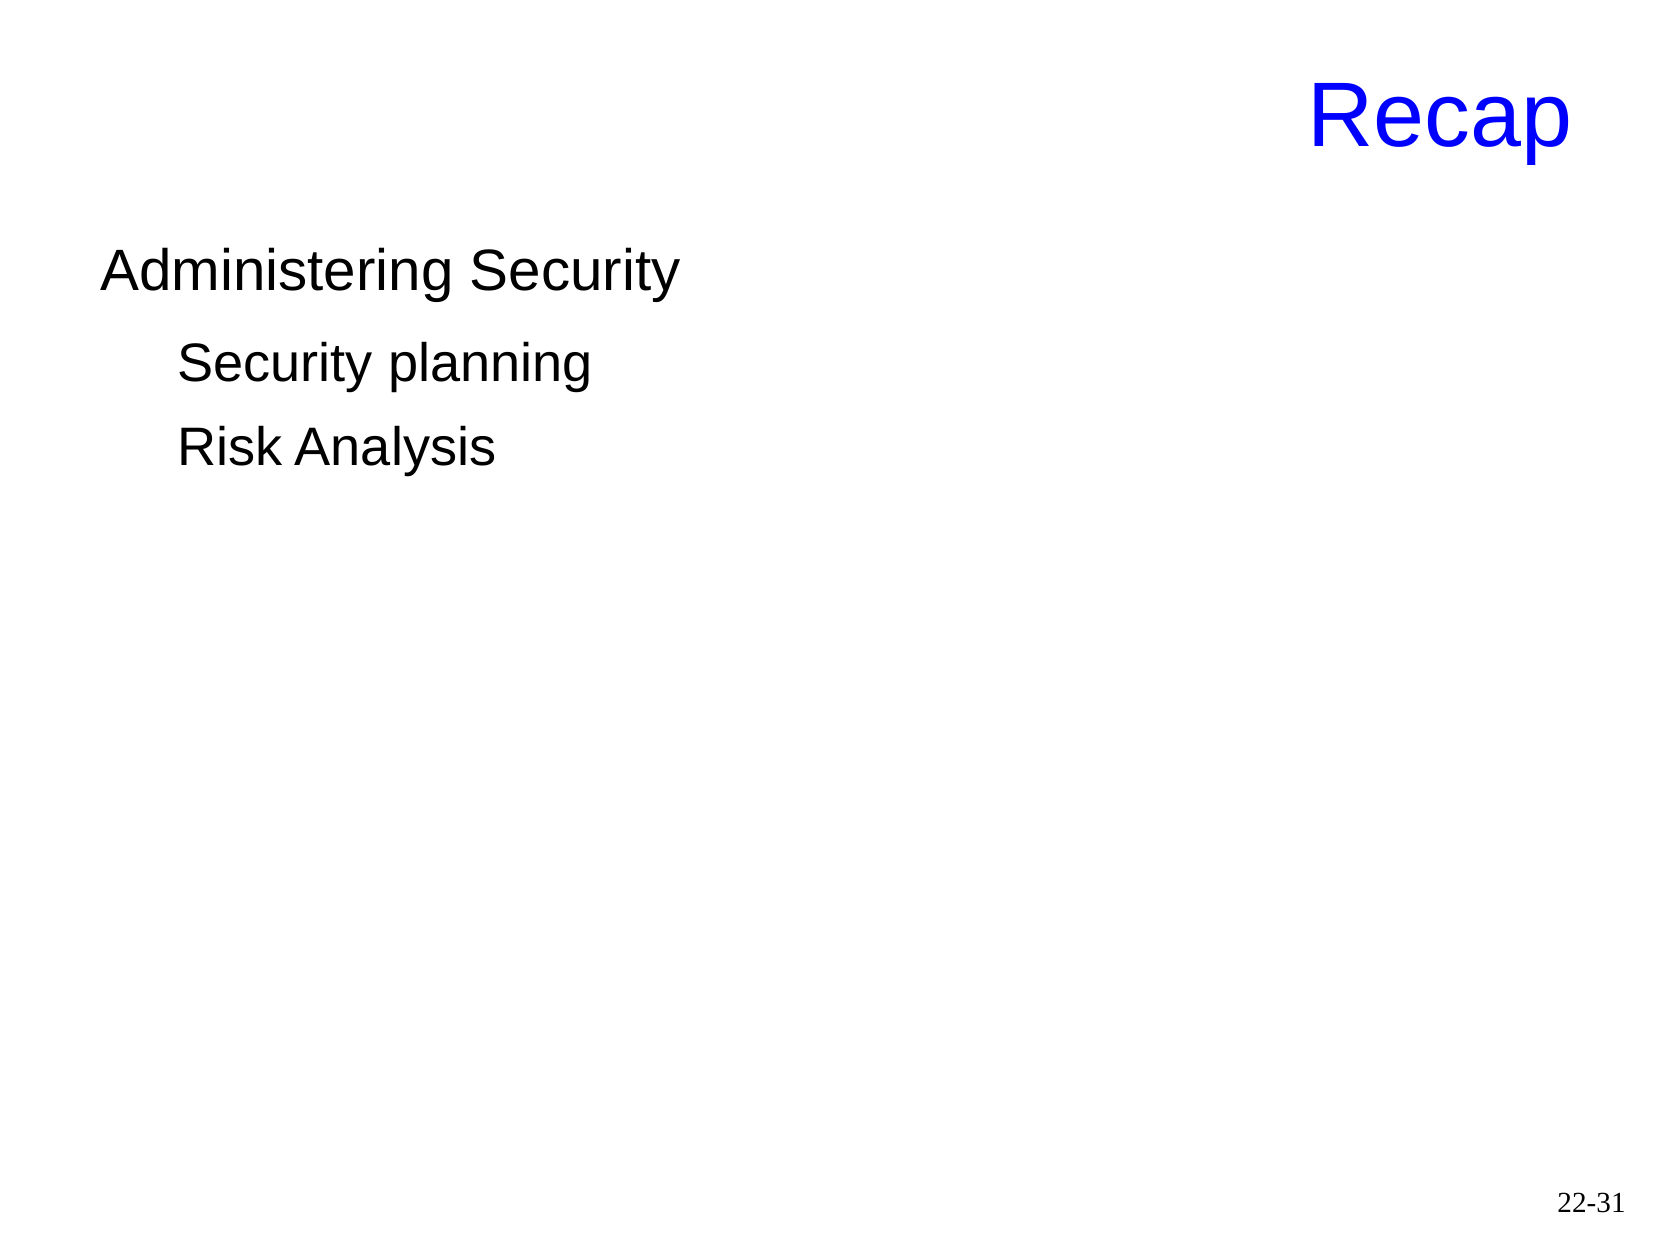

# Recap
Administering Security
Security planning
Risk Analysis